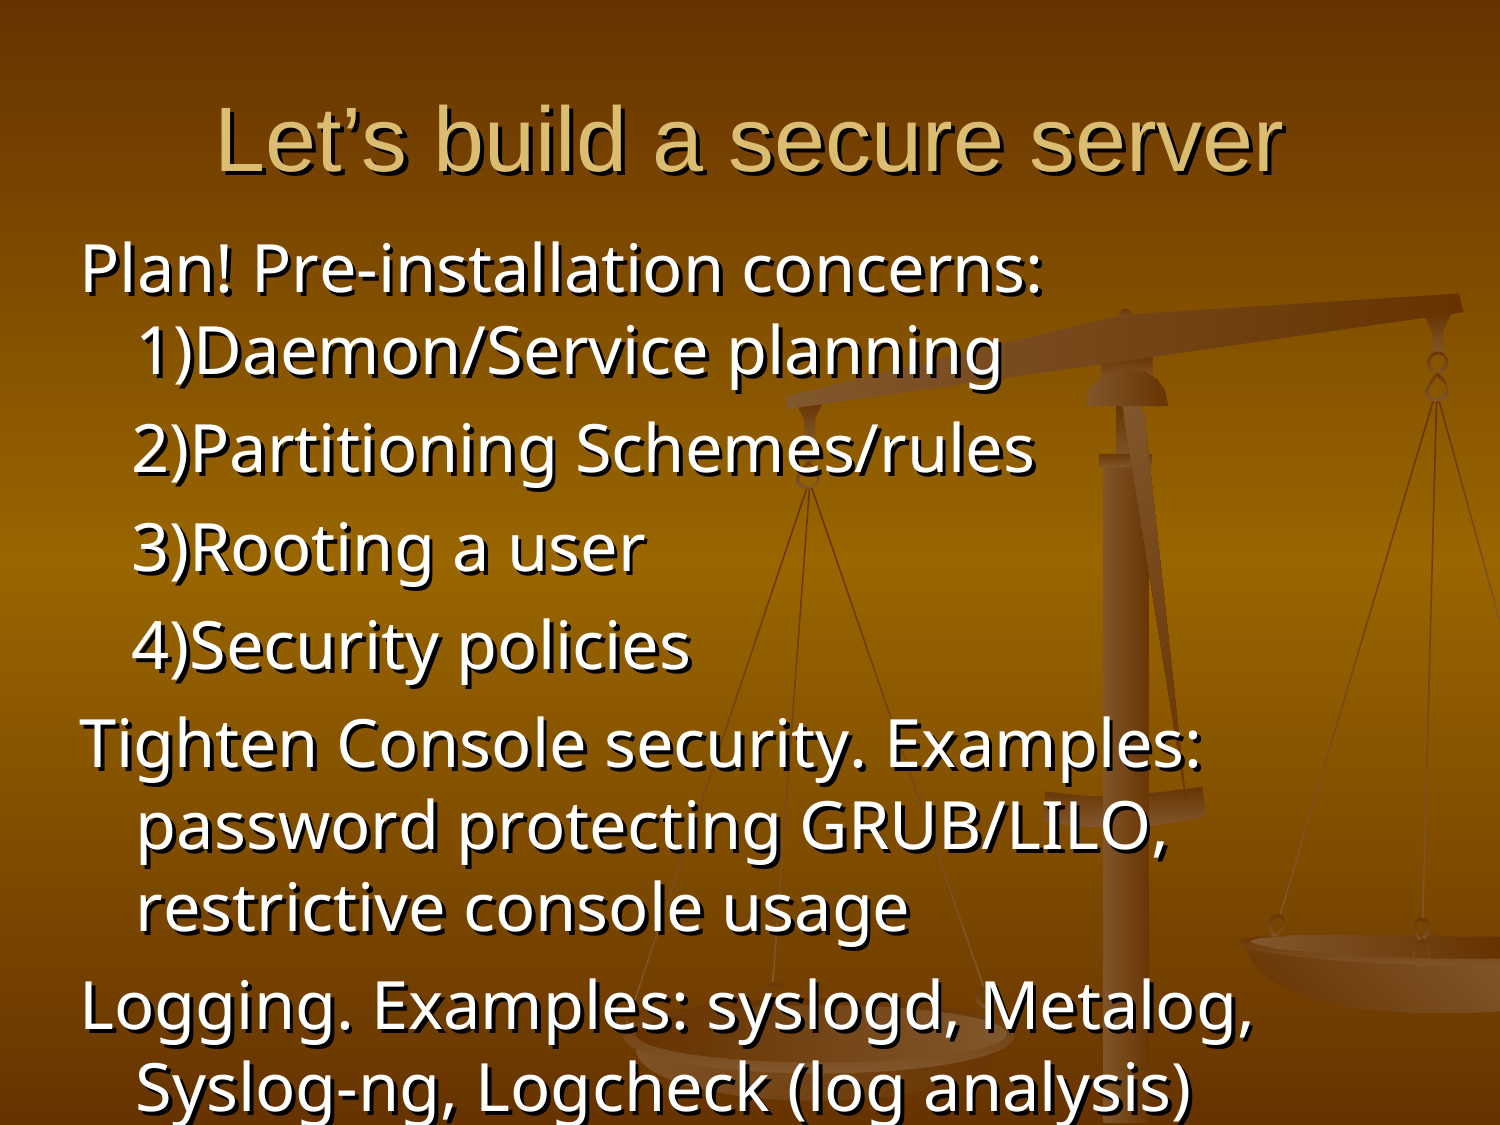

# Let’s build a secure server
Plan! Pre-installation concerns: 1)Daemon/Service planning
 2)Partitioning Schemes/rules
 3)Rooting a user
 4)Security policies
Tighten Console security. Examples: password protecting GRUB/LILO, restrictive console usage
Logging. Examples: syslogd, Metalog, Syslog-ng, Logcheck (log analysis)